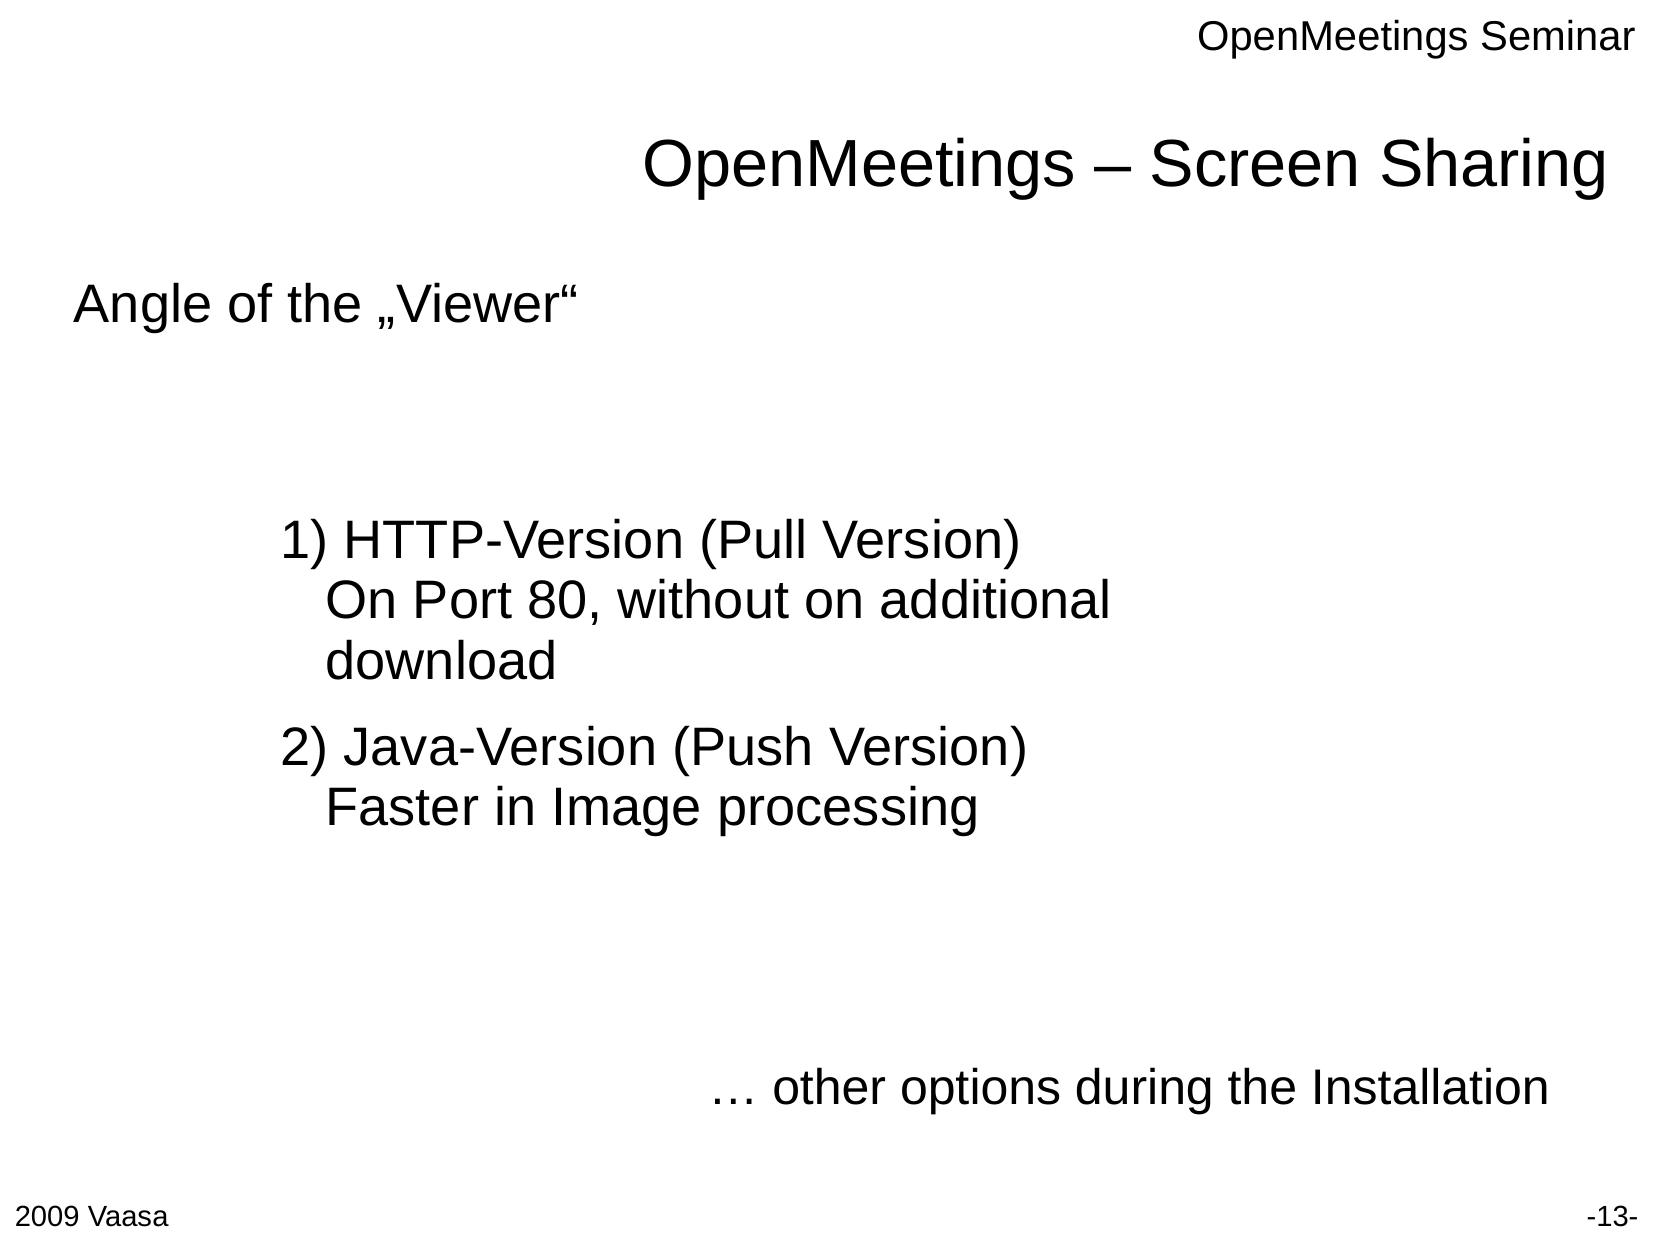

# OpenMeetings Seminar
OpenMeetings – Screen Sharing
Angle of the „Viewer“
1) HTTP-Version (Pull Version)
 On Port 80, without on additional
 download
2) Java-Version (Push Version)
 Faster in Image processing
… other options during the Installation
-13-
2009 Vaasa